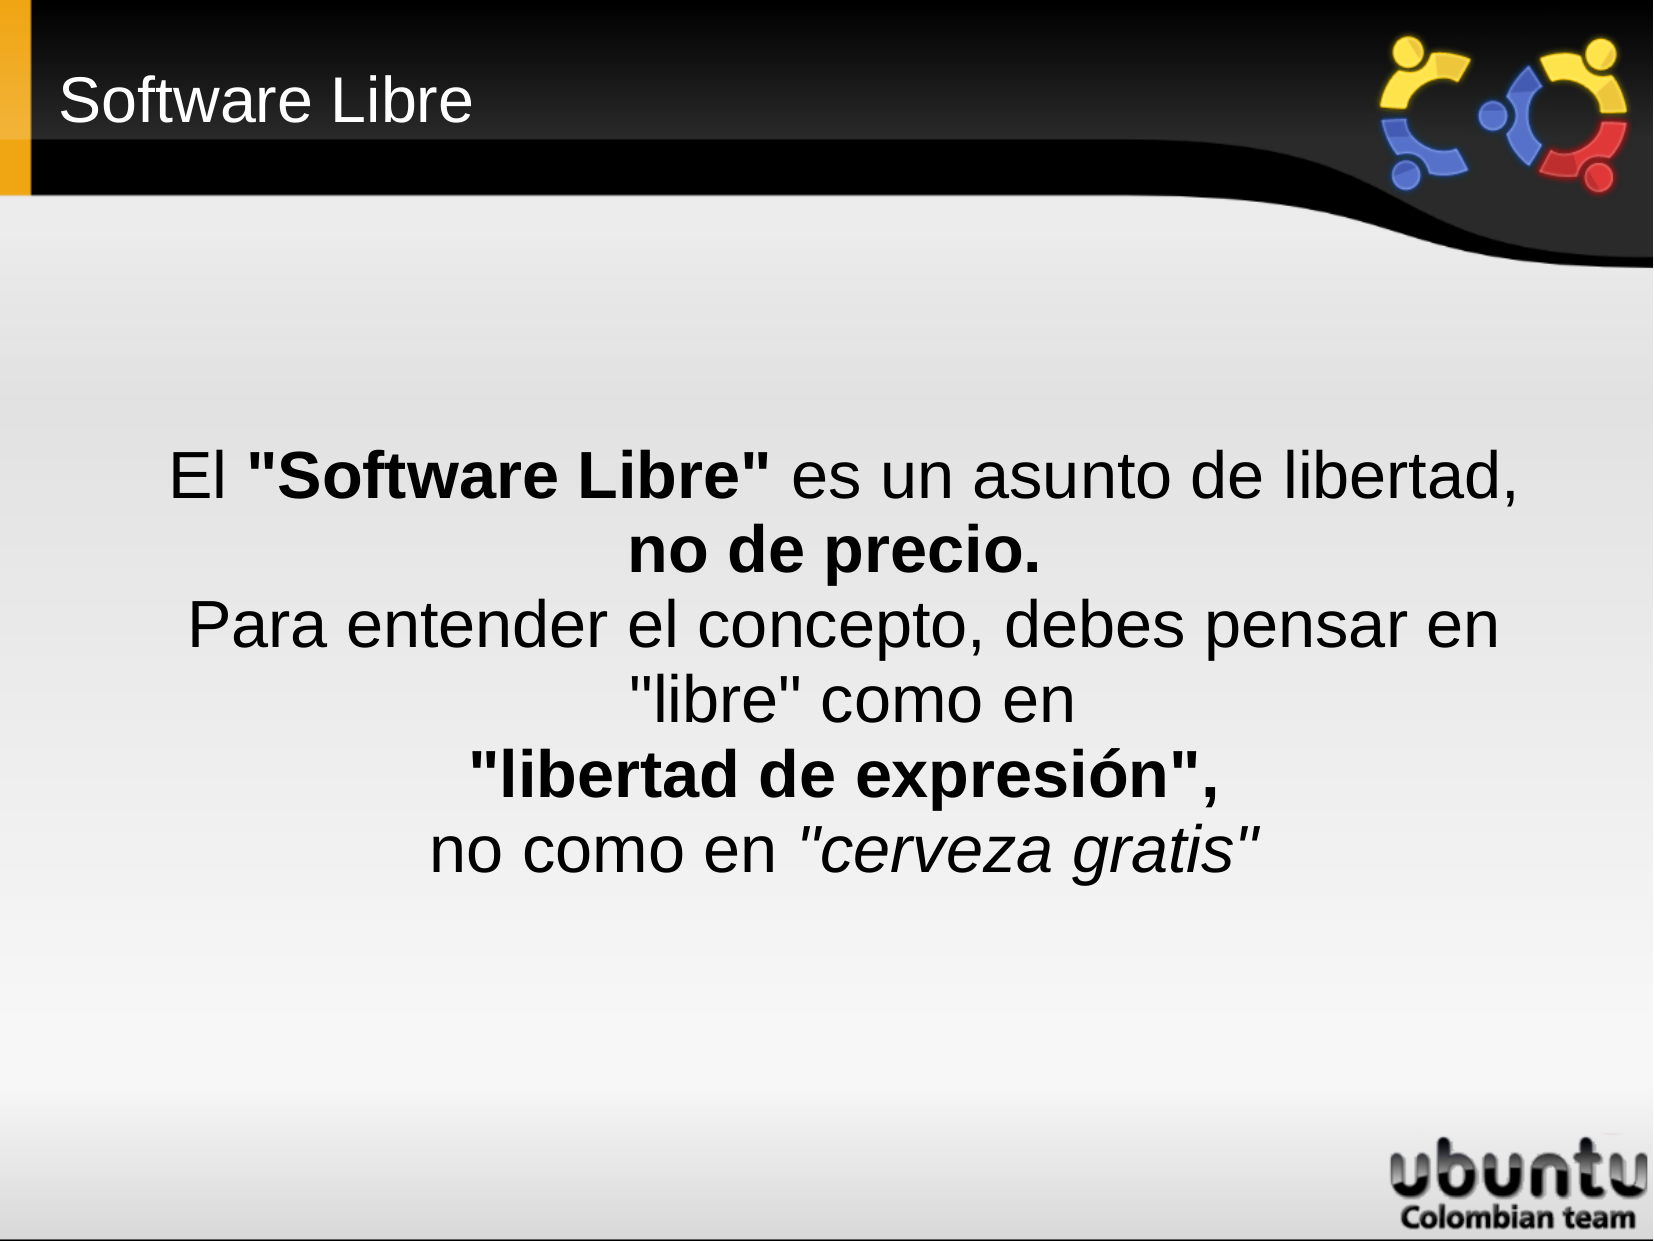

# Software Libre
El "Software Libre" es un asunto de libertad,
no de precio.
Para entender el concepto, debes pensar en "libre" como en
"libertad de expresión",
no como en "cerveza gratis"